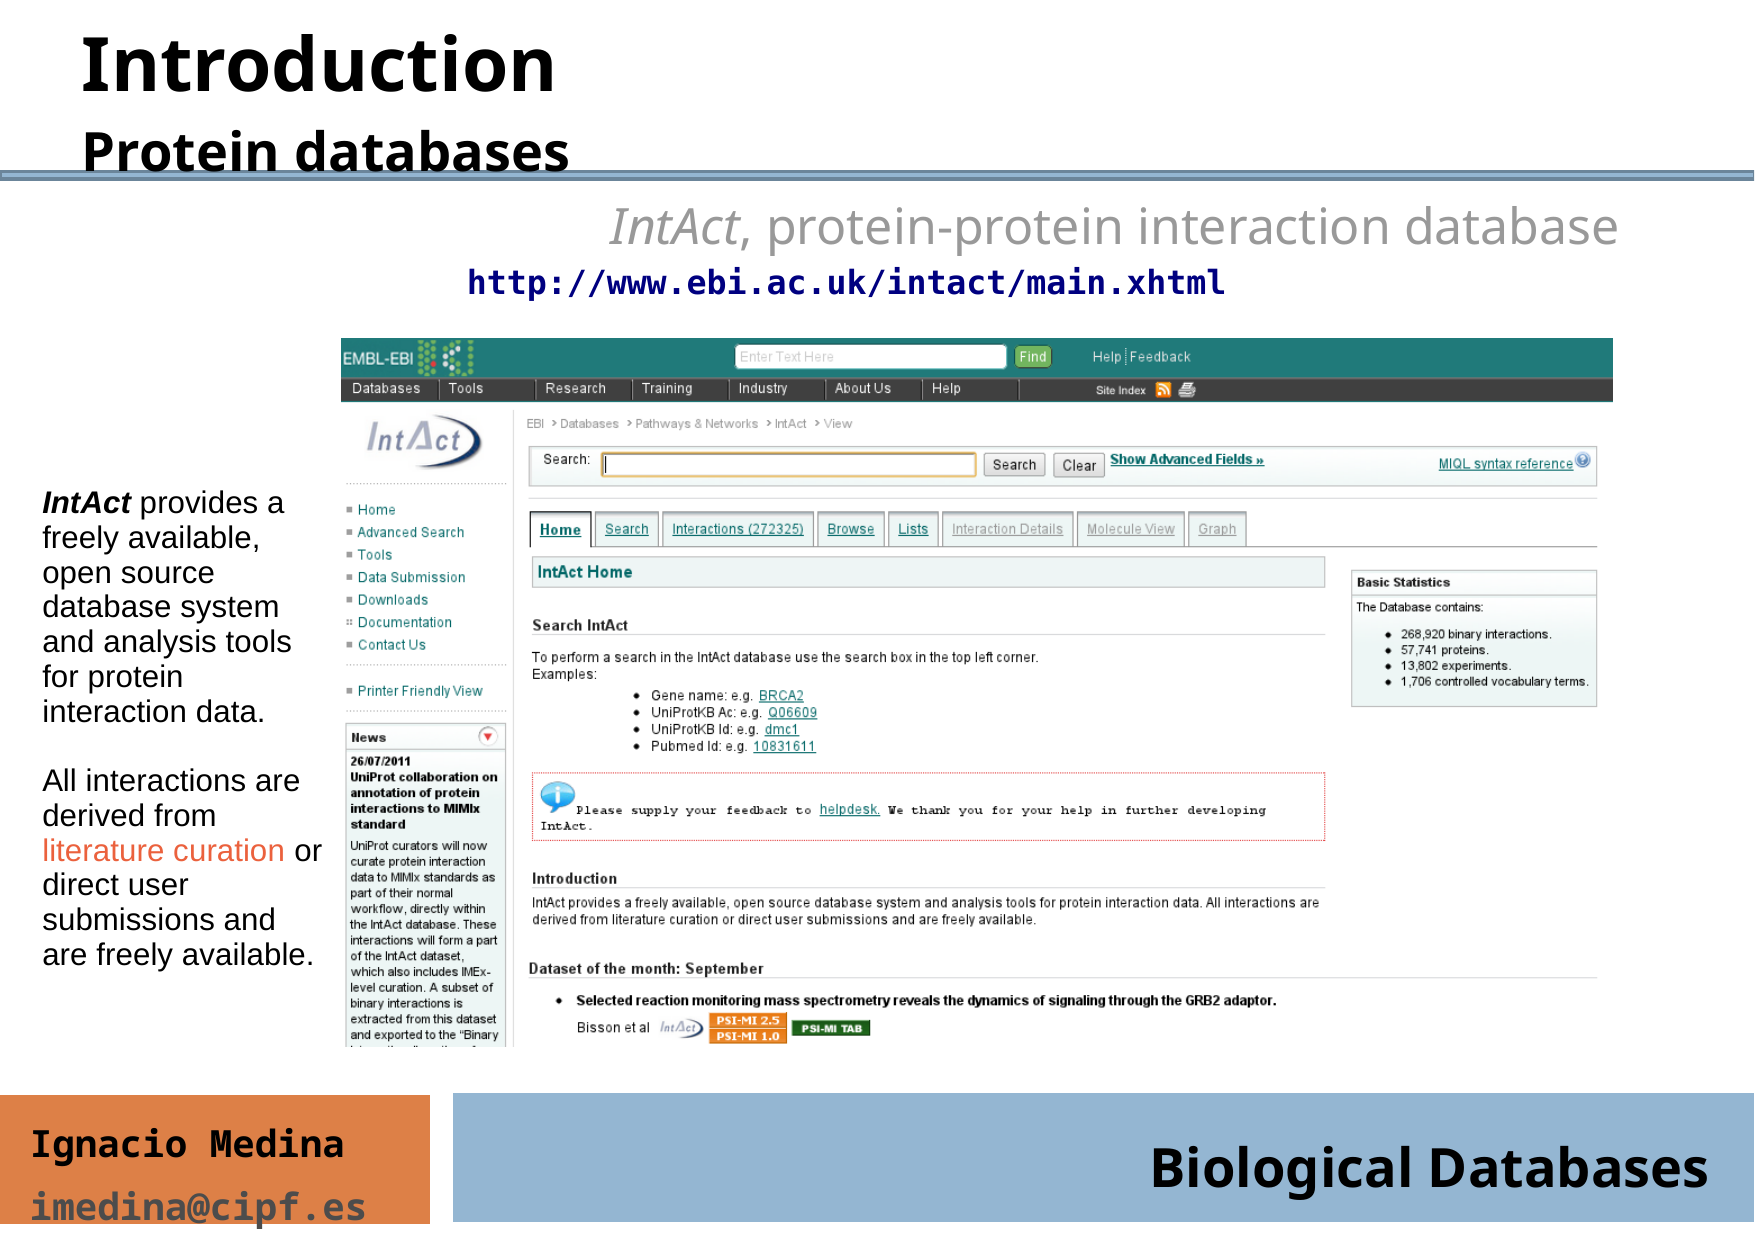

Introduction
Protein databases
#
IntAct, protein-protein interaction database
http://www.ebi.ac.uk/intact/main.xhtml
IntAct provides a freely available, open source database system and analysis tools for protein interaction data.
All interactions are derived from literature curation or direct user submissions and are freely available.
Ignacio Medina
imedina@cipf.es
Biological Databases